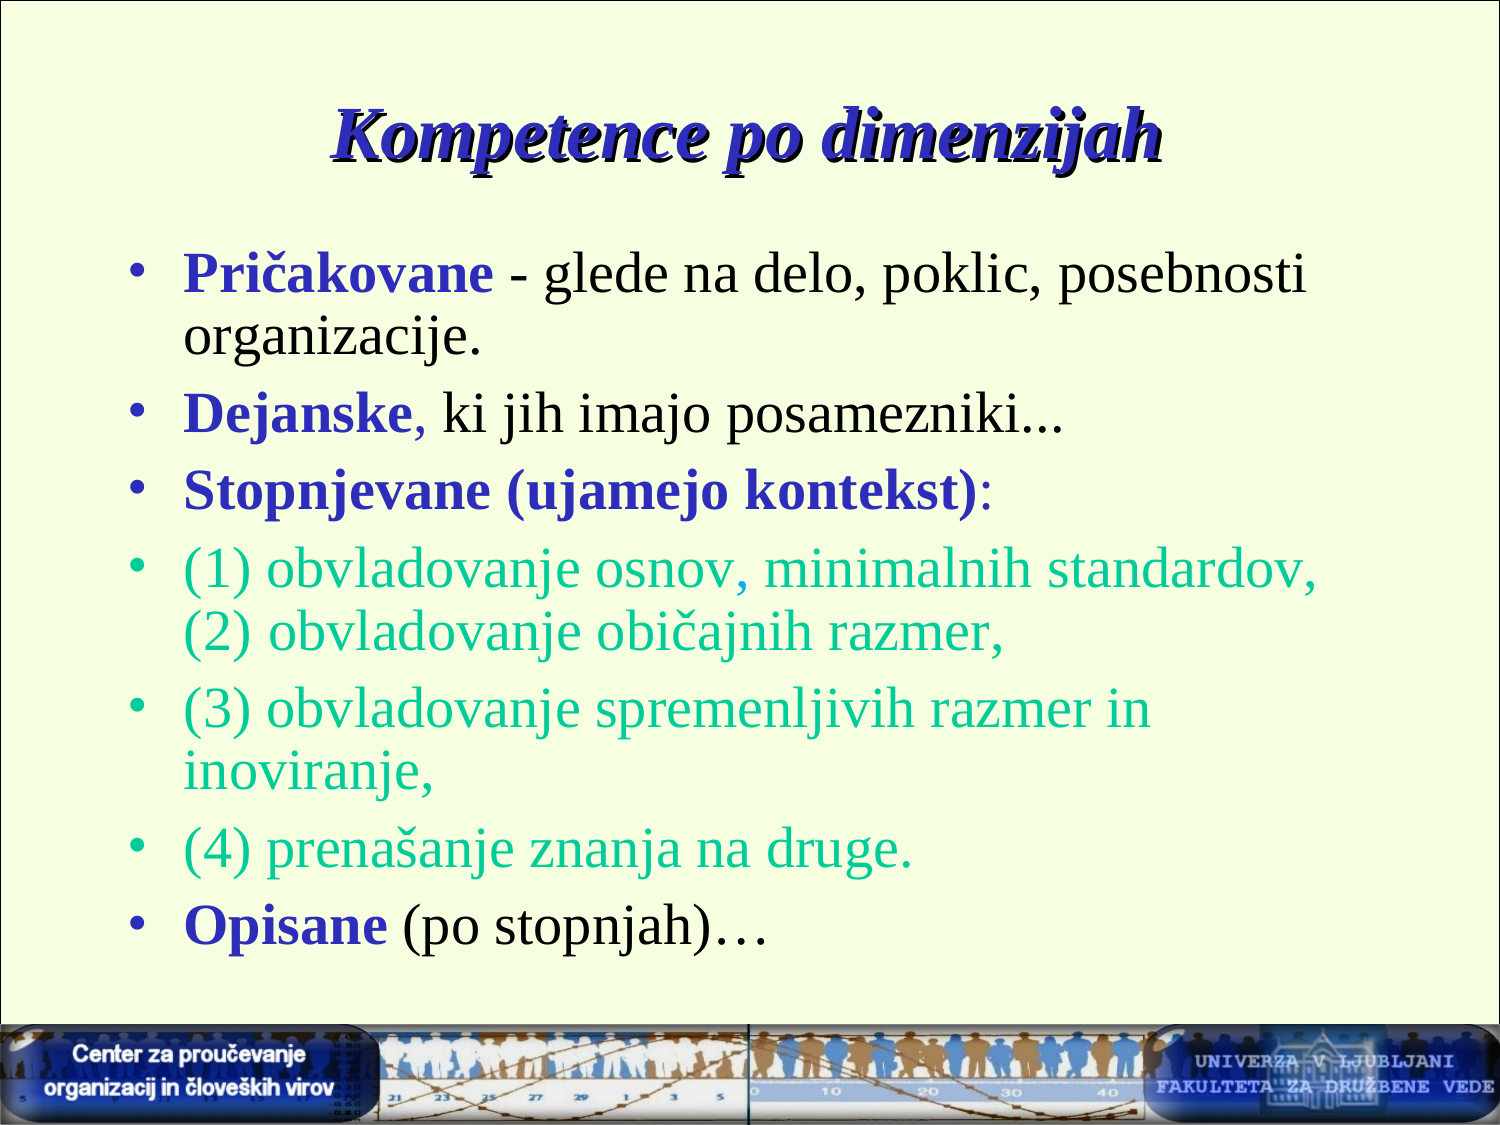

# Kompetence po dimenzijah
Pričakovane - glede na delo, poklic, posebnosti organizacije.
Dejanske, ki jih imajo posamezniki...
Stopnjevane (ujamejo kontekst):
(1) obvladovanje osnov, minimalnih standardov, (2) obvladovanje običajnih razmer,
(3) obvladovanje spremenljivih razmer in inoviranje,
(4) prenašanje znanja na druge.
Opisane (po stopnjah)…